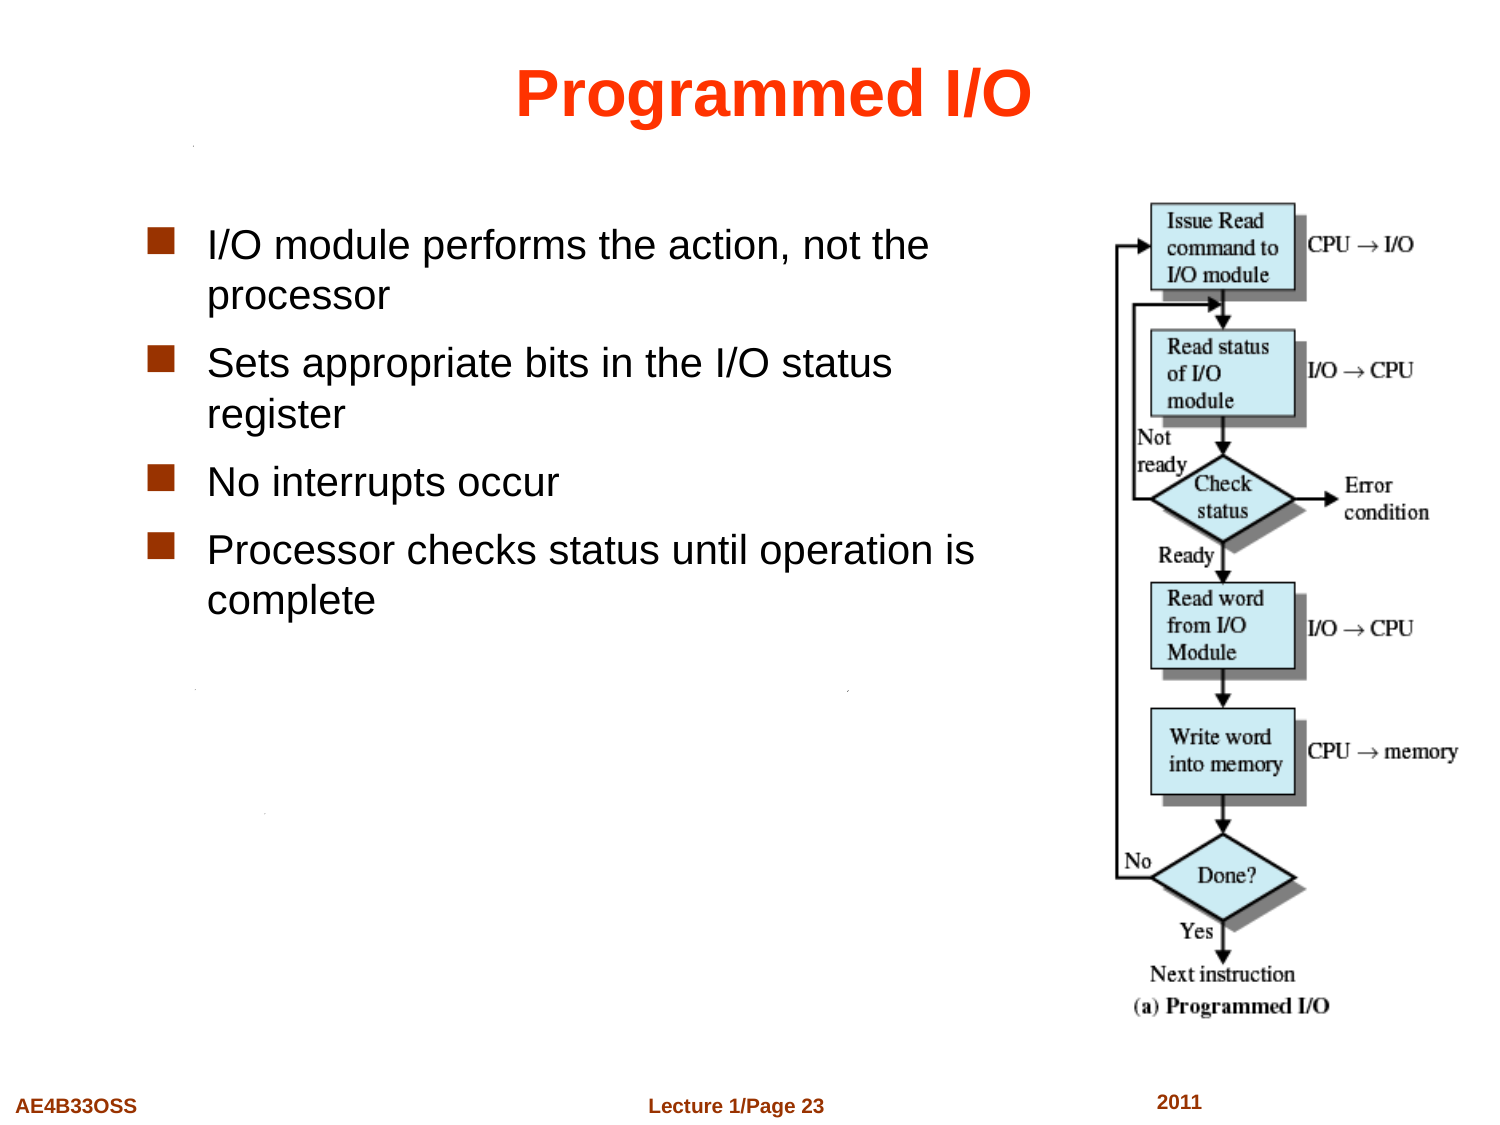

# Programmed I/O
I/O module performs the action, not the processor
Sets appropriate bits in the I/O status register
No interrupts occur
Processor checks status until operation is complete